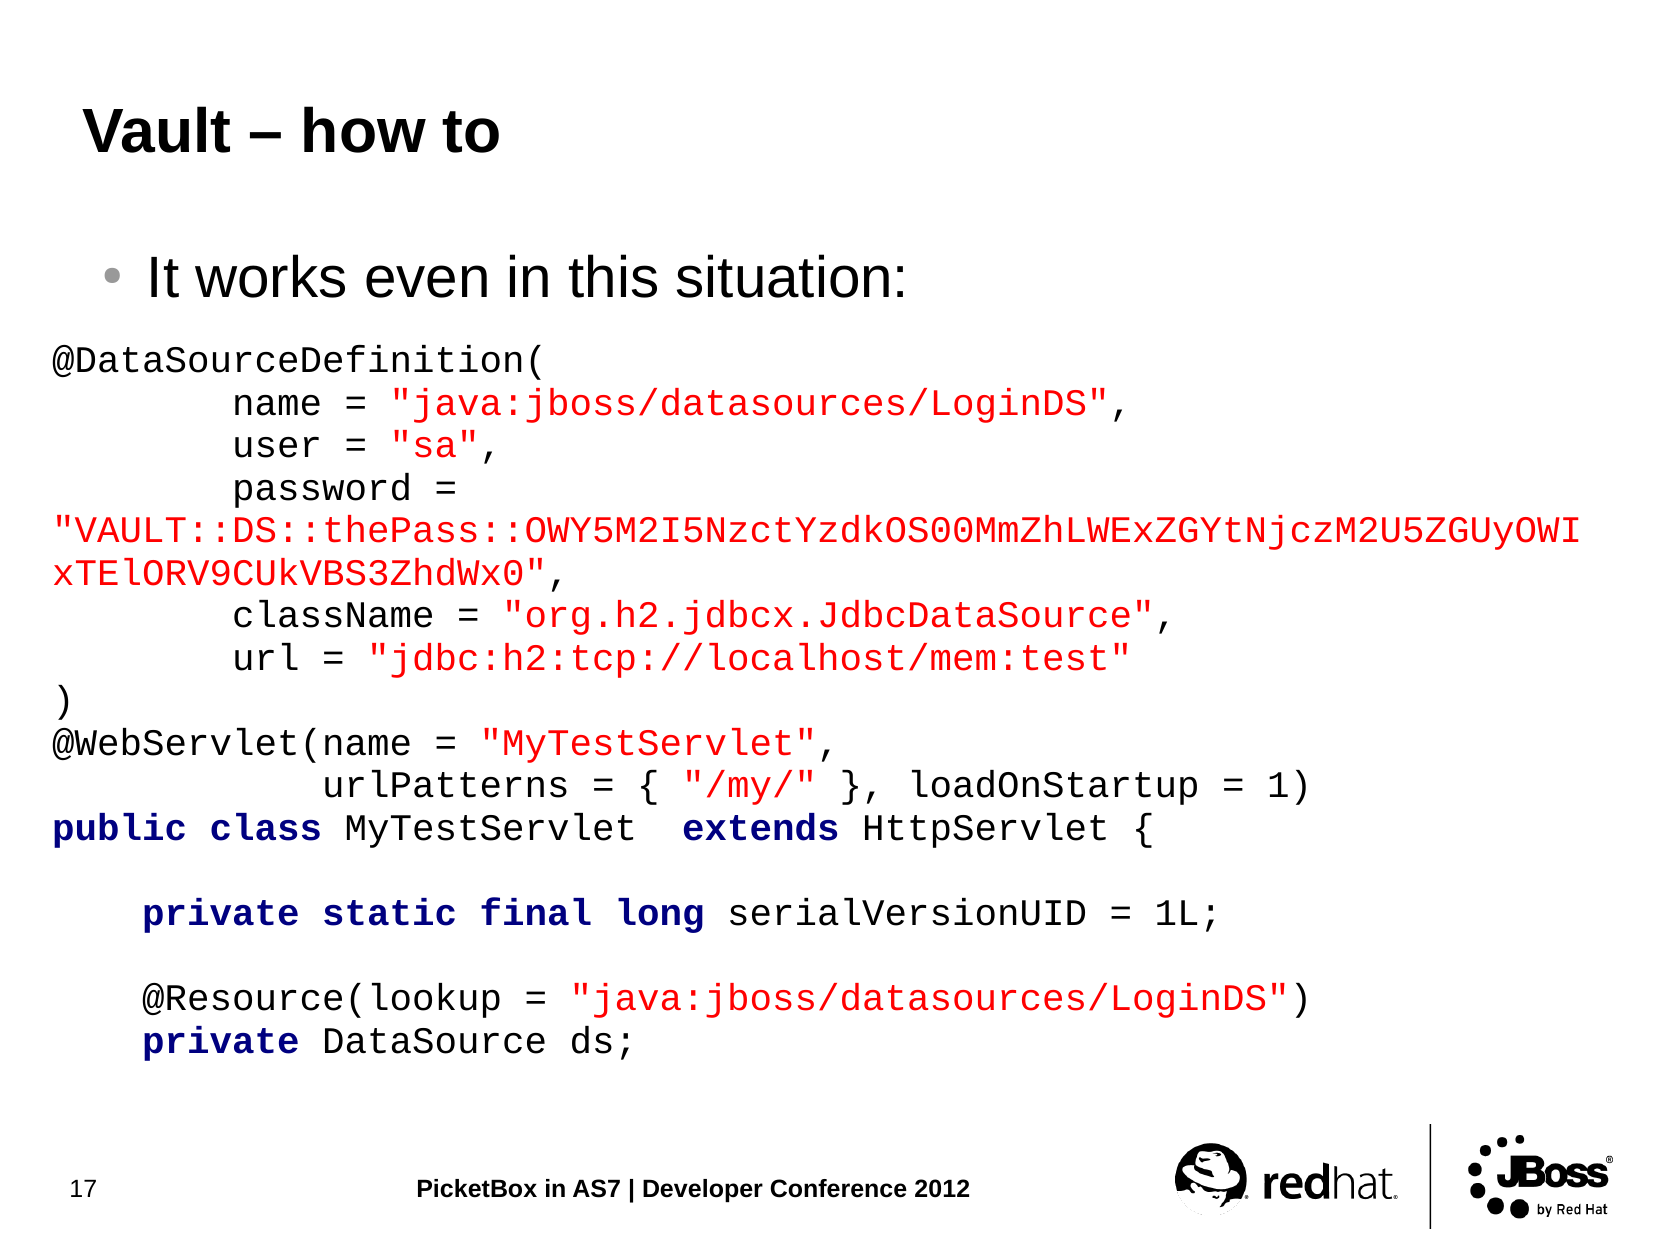

# Vault – how to
It works even in this situation:
@DataSourceDefinition(
        name = "java:jboss/datasources/LoginDS",
        user = "sa",
        password = "VAULT::DS::thePass::OWY5M2I5NzctYzdkOS00MmZhLWExZGYtNjczM2U5ZGUyOWIxTElORV9CUkVBS3ZhdWx0",
        className = "org.h2.jdbcx.JdbcDataSource",
        url = "jdbc:h2:tcp://localhost/mem:test"
)
@WebServlet(name = "MyTestServlet",
 urlPatterns = { "/my/" }, loadOnStartup = 1)
public class MyTestServlet  extends HttpServlet {
    private static final long serialVersionUID = 1L;
    @Resource(lookup = "java:jboss/datasources/LoginDS")
    private DataSource ds;